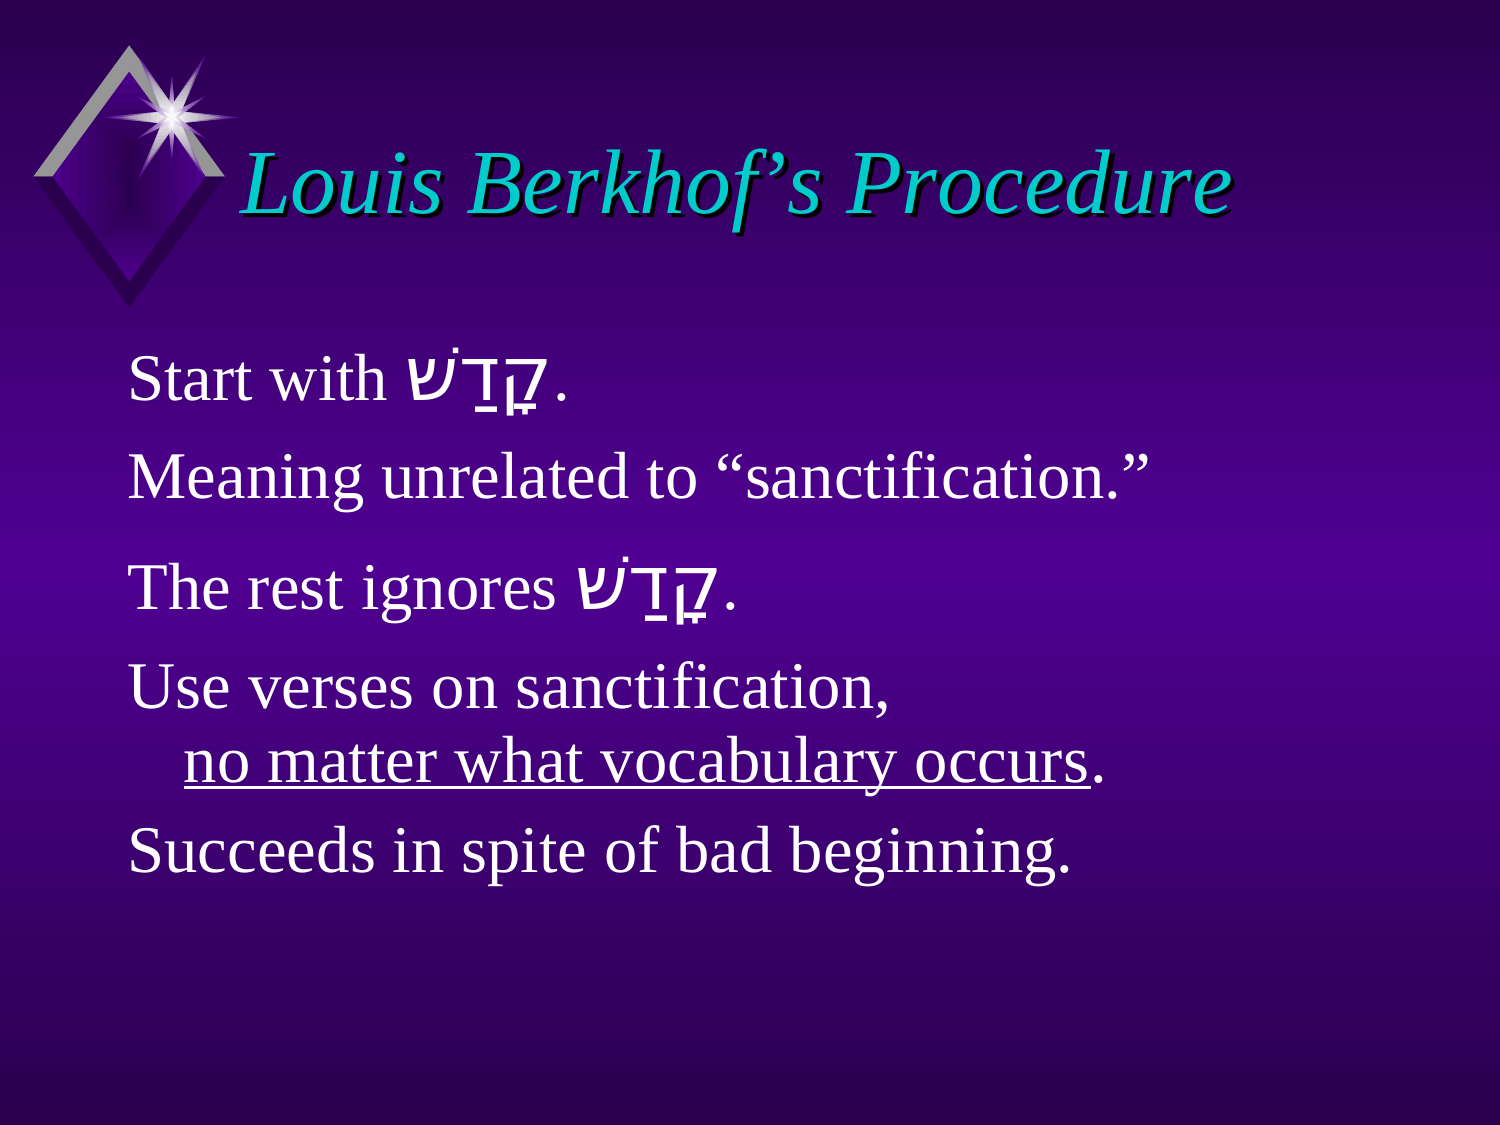

# Louis Berkhof’s Procedure
Start with קָדַשׁ.
Meaning unrelated to “sanctification.”
The rest ignores קָדַשׁ.
Use verses on sanctification,
no matter what vocabulary occurs.
Succeeds in spite of bad beginning.